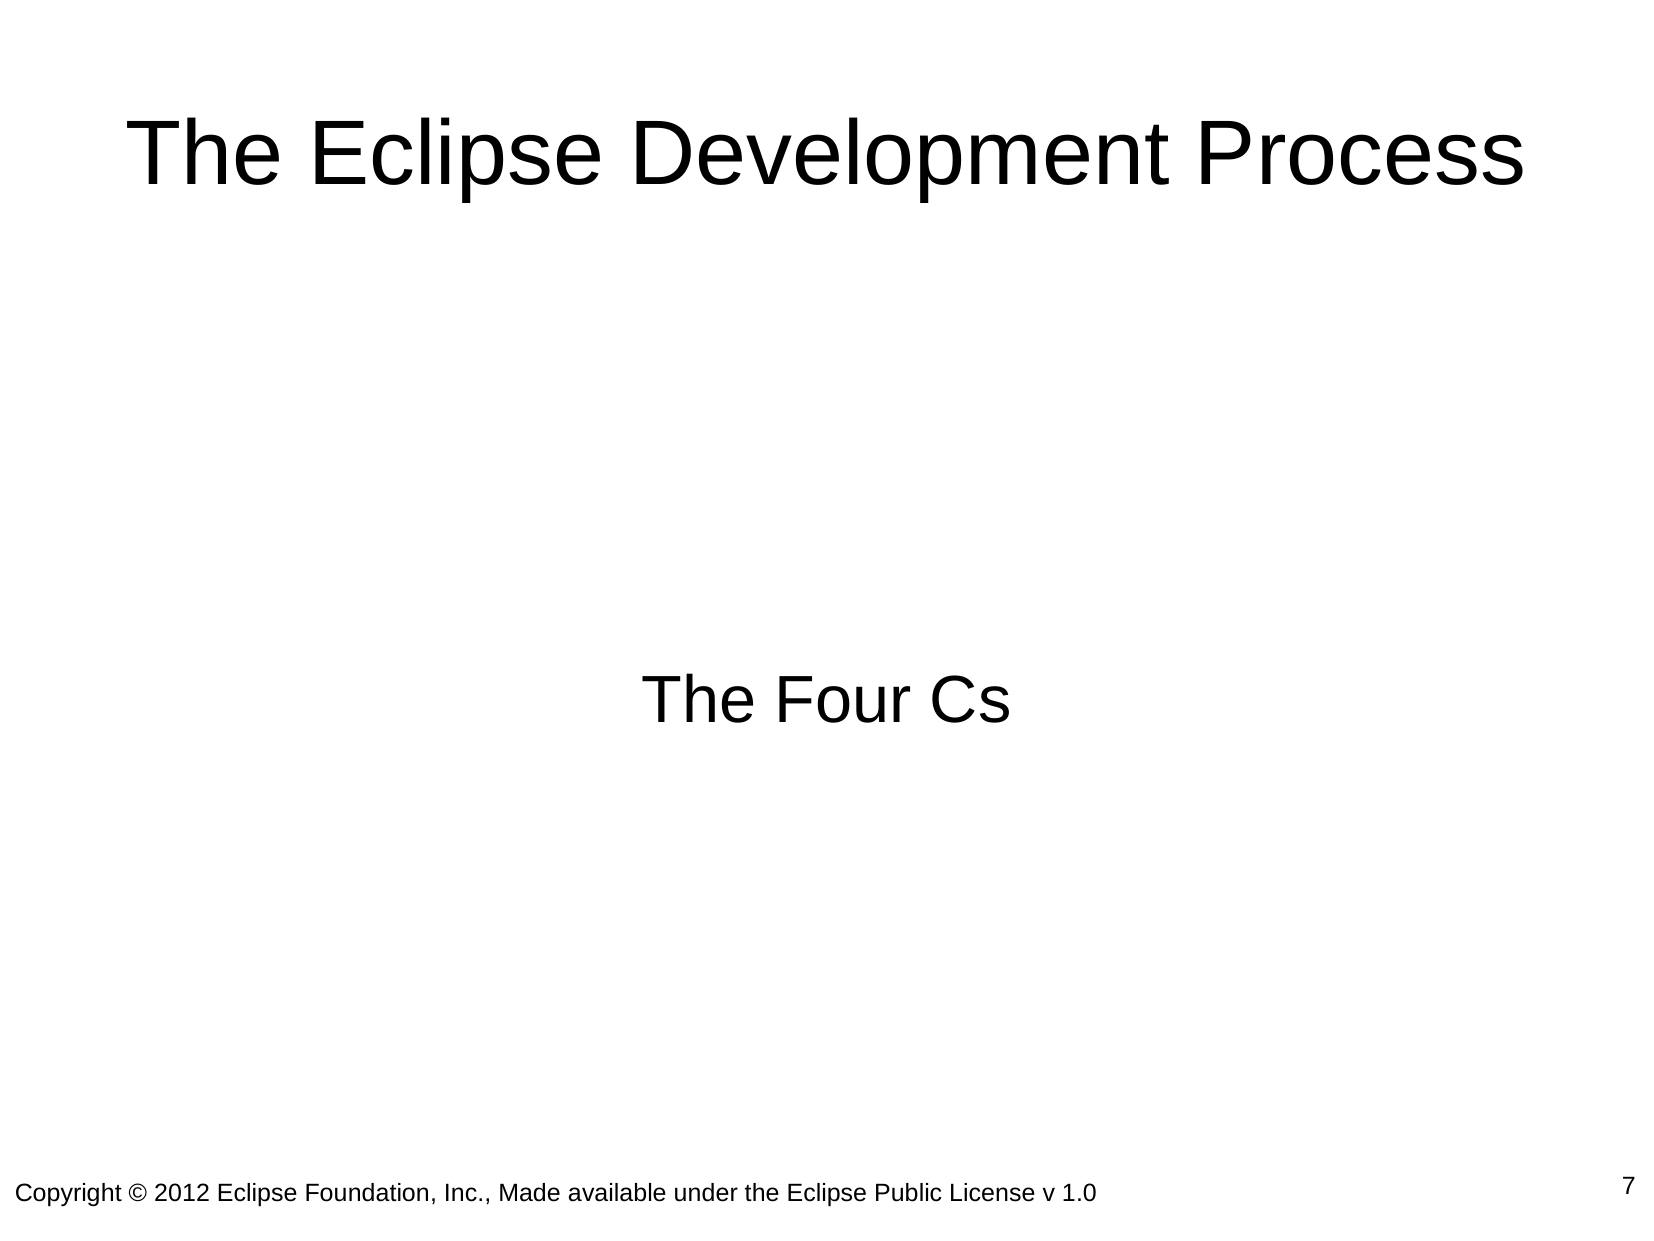

# The Eclipse Development Process
The Four Cs
7